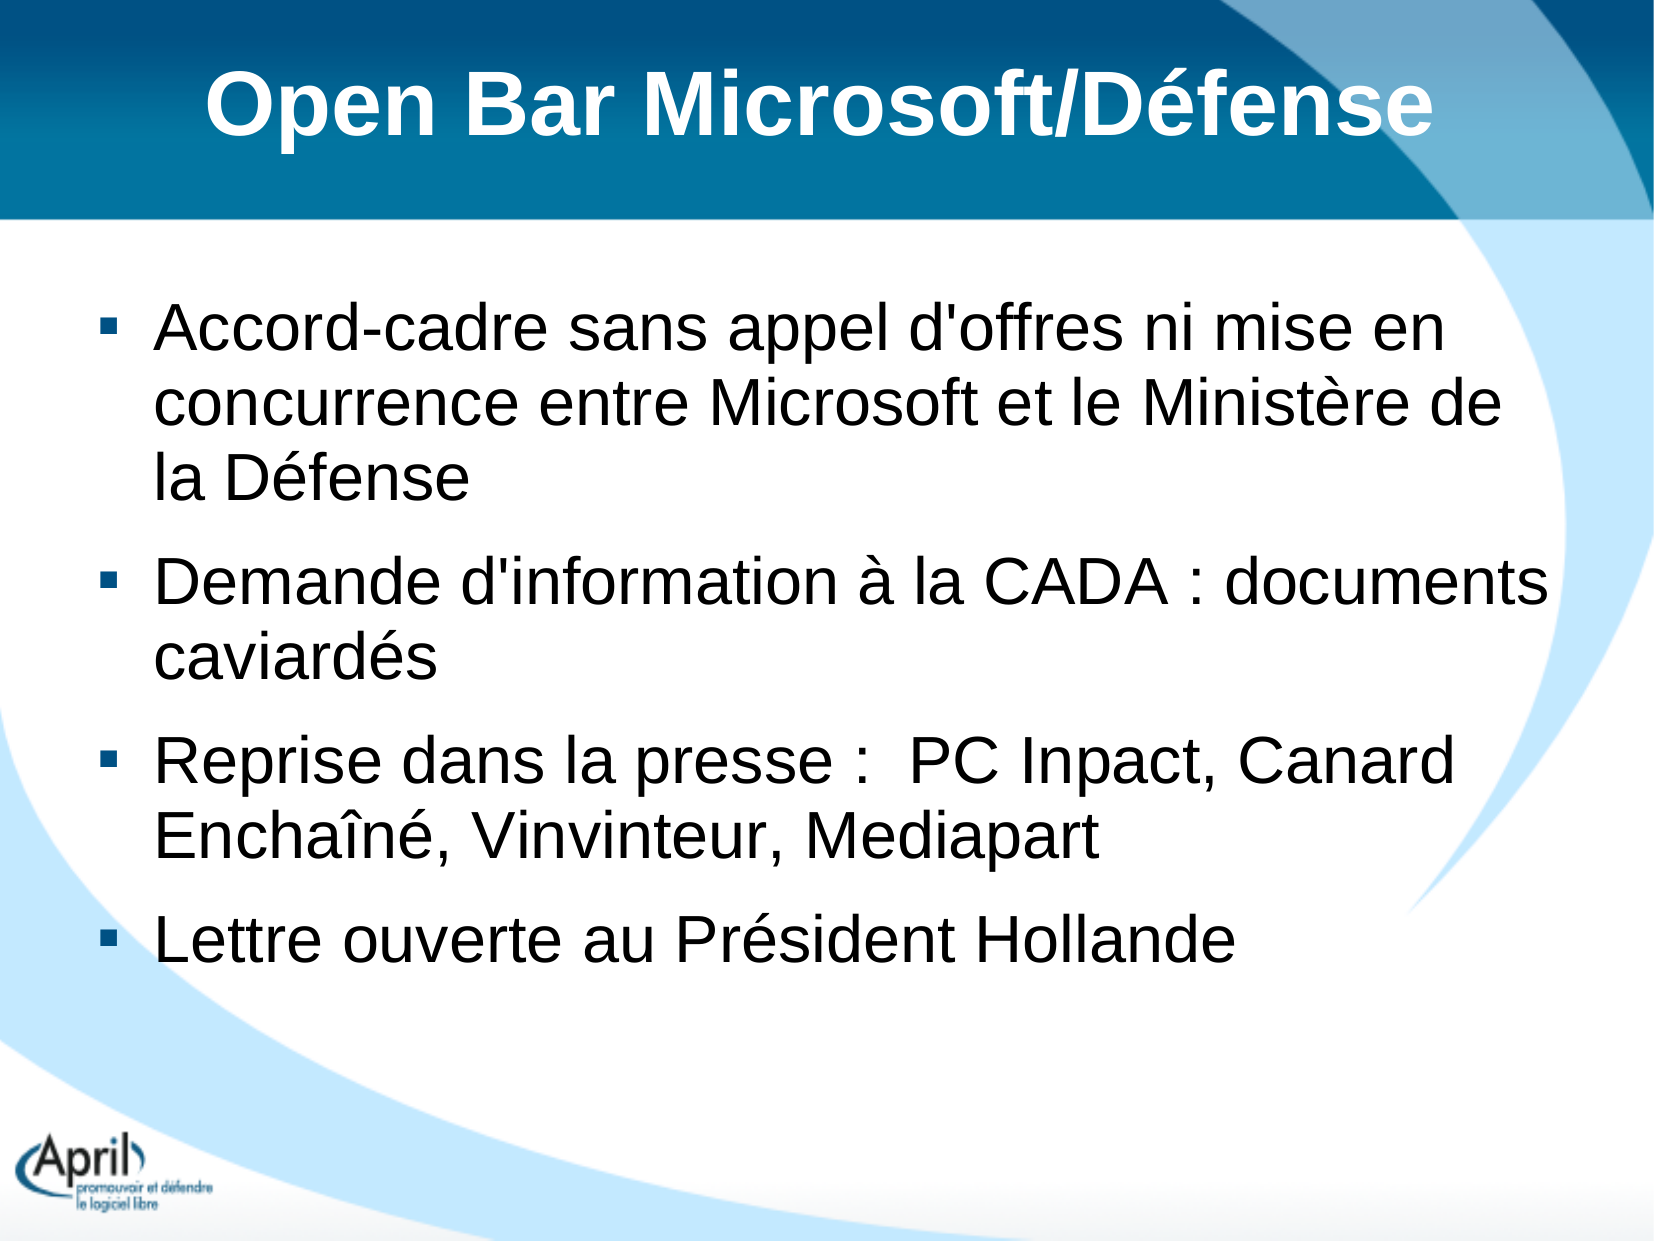

# Open Bar Microsoft/Défense
Accord-cadre sans appel d'offres ni mise en concurrence entre Microsoft et le Ministère de la Défense
Demande d'information à la CADA : documents caviardés
Reprise dans la presse : PC Inpact, Canard Enchaîné, Vinvinteur, Mediapart
Lettre ouverte au Président Hollande